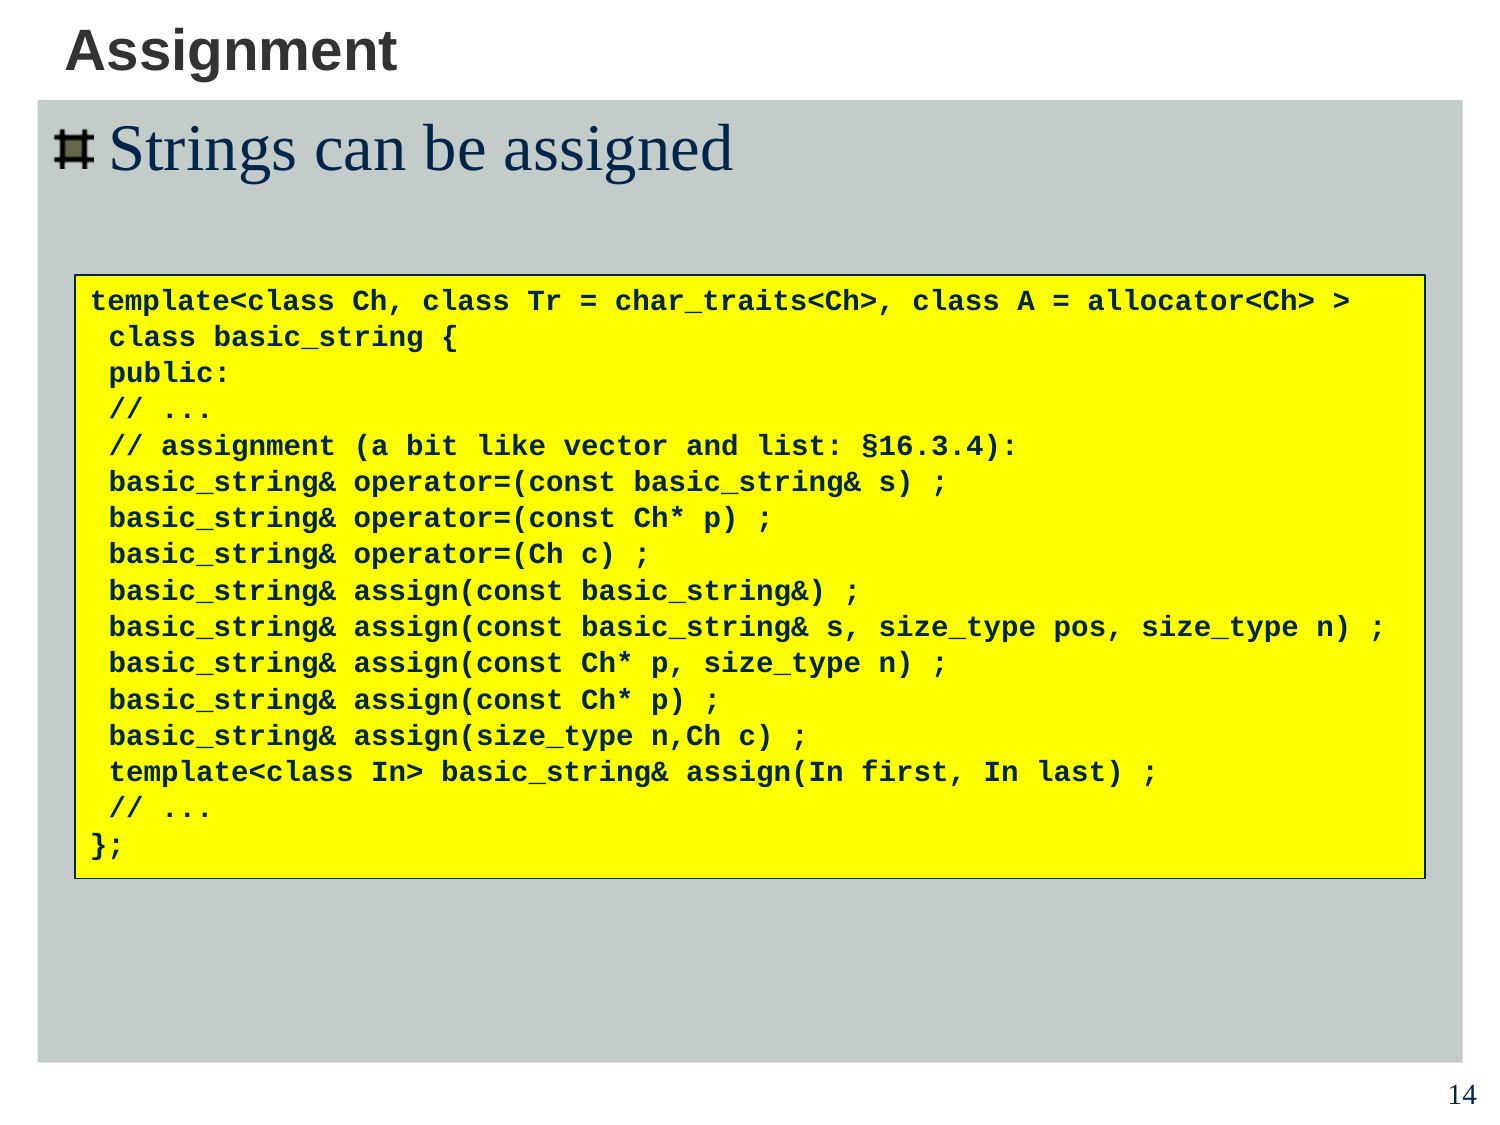

# Assignment
Strings can be assigned
template<class Ch, class Tr = char_traits<Ch>, class A = allocator<Ch> >
	class basic_string {
	public:
	// ...
	// assignment (a bit like vector and list: §16.3.4):
	basic_string& operator=(const basic_string& s) ;
	basic_string& operator=(const Ch* p) ;
	basic_string& operator=(Ch c) ;
	basic_string& assign(const basic_string&) ;
	basic_string& assign(const basic_string& s, size_type pos, size_type n) ;
	basic_string& assign(const Ch* p, size_type n) ;
	basic_string& assign(const Ch* p) ;
	basic_string& assign(size_type n,Ch c) ;
	template<class In> basic_string& assign(In first, In last) ;
	// ...
};